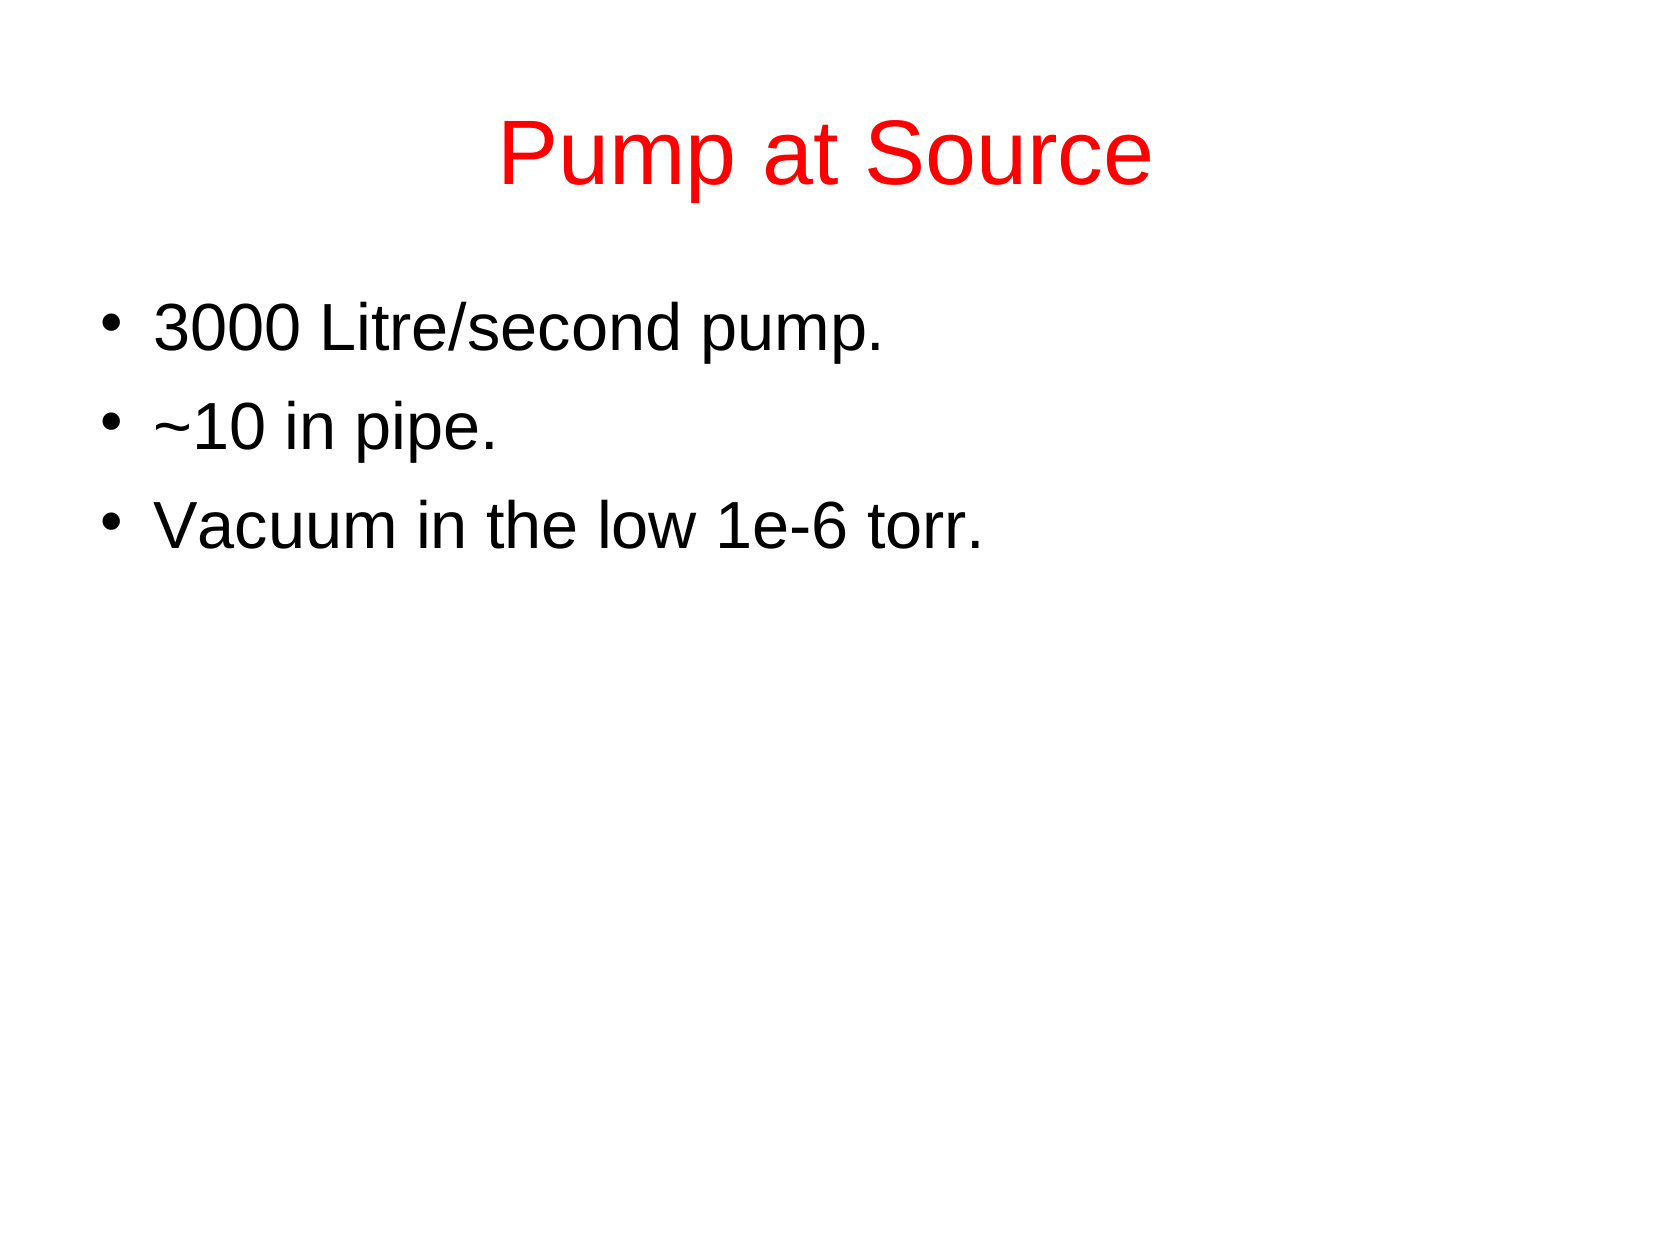

# Pump at Source
3000 Litre/second pump.
~10 in pipe.
Vacuum in the low 1e-6 torr.